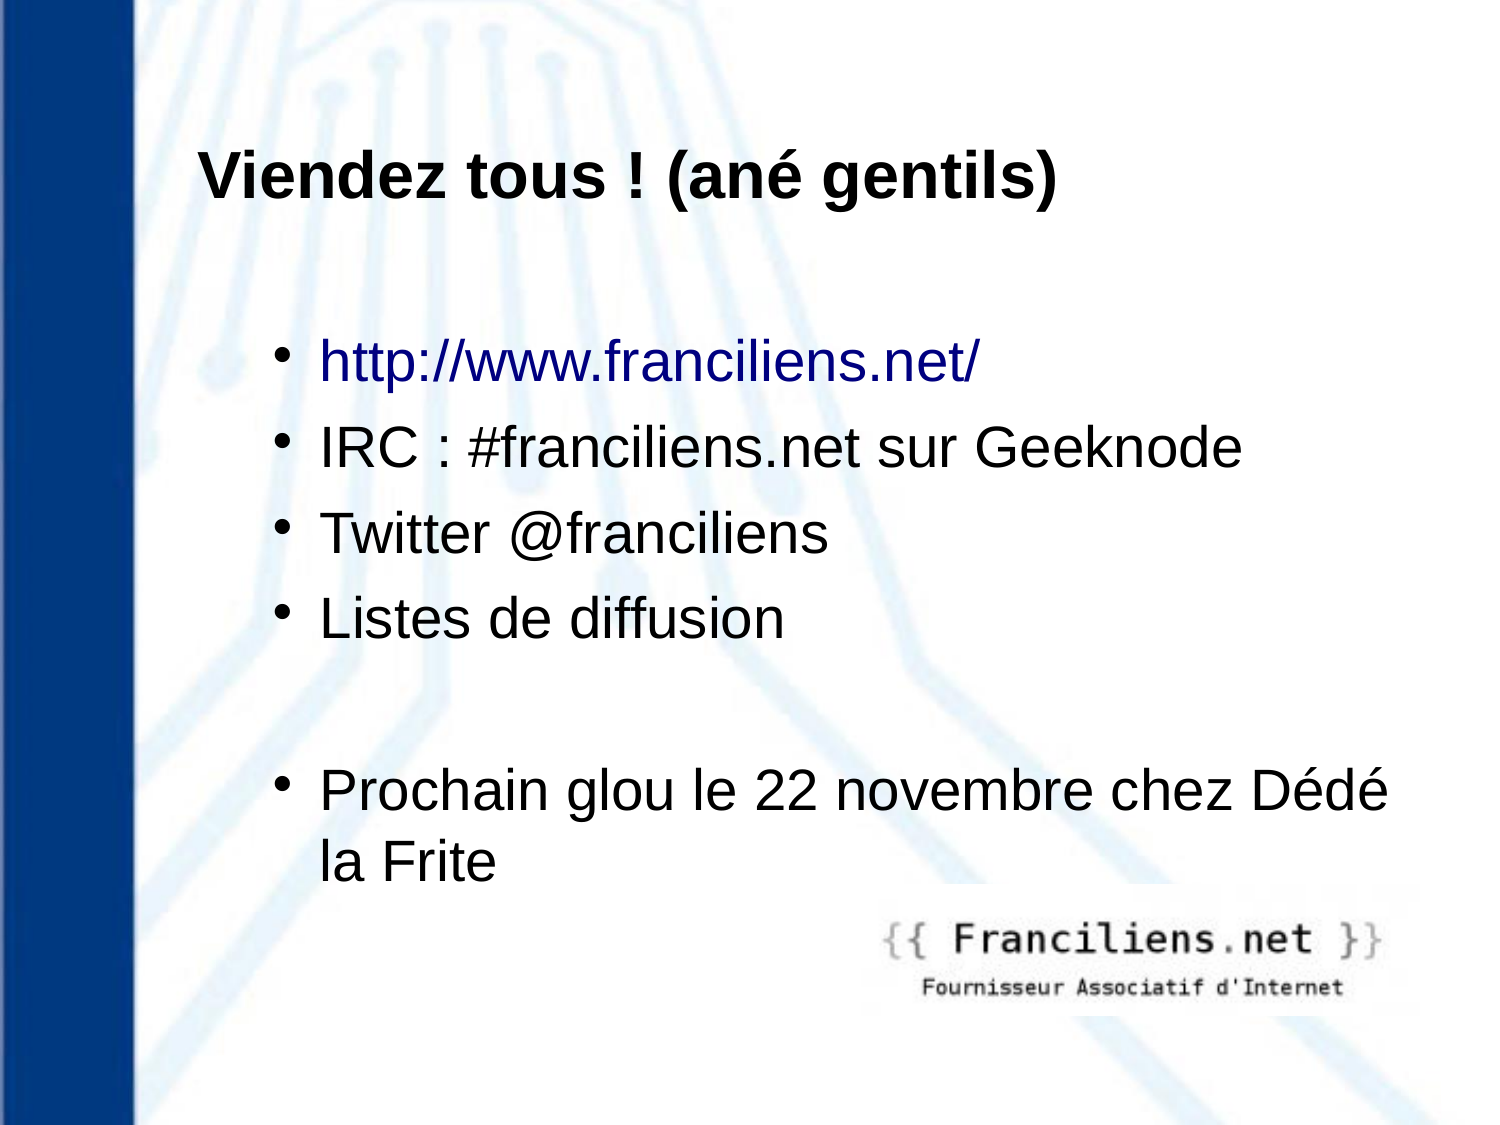

# Viendez tous ! (ané gentils)
http://www.franciliens.net/
IRC : #franciliens.net sur Geeknode
Twitter @franciliens
Listes de diffusion
Prochain glou le 22 novembre chez Dédé la Frite